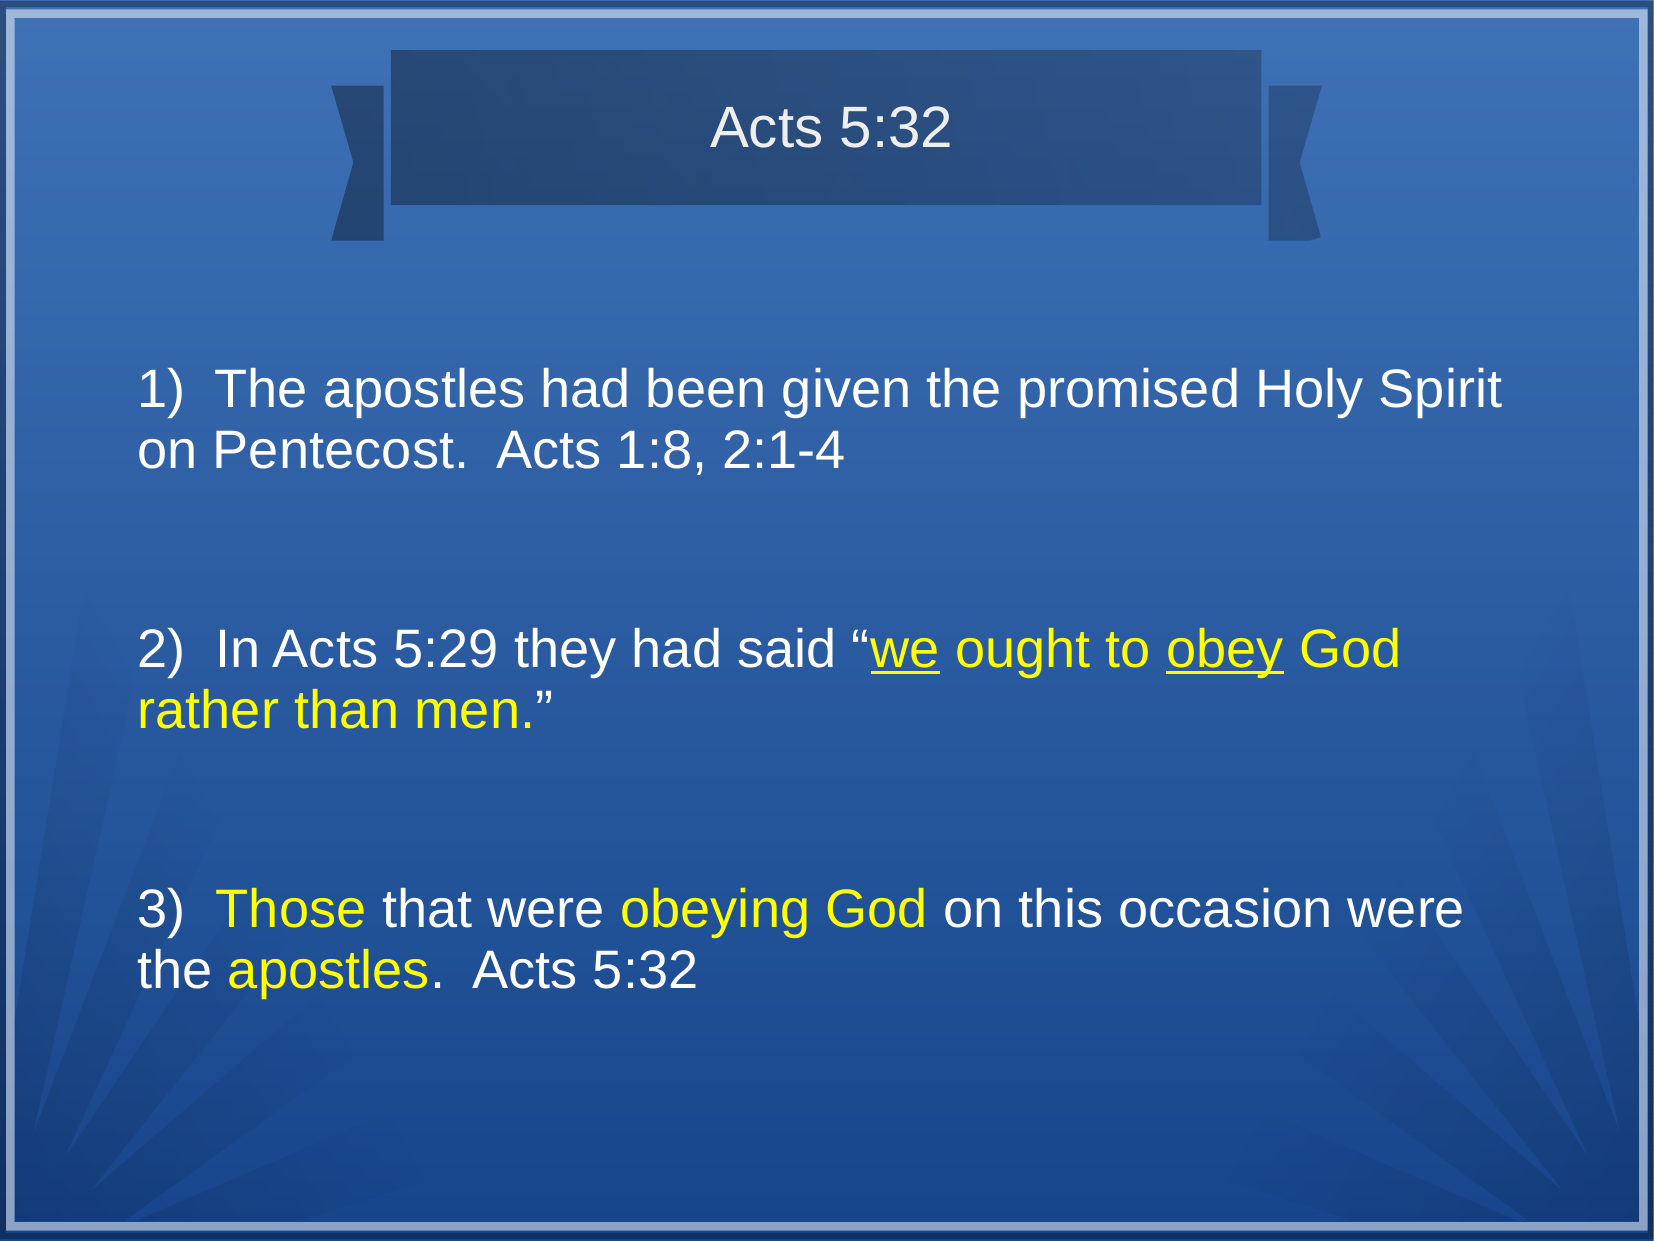

Acts 5:32
1) The apostles had been given the promised Holy Spirit on Pentecost. Acts 1:8, 2:1-4
2) In Acts 5:29 they had said “we ought to obey God rather than men.”
3) Those that were obeying God on this occasion were the apostles. Acts 5:32